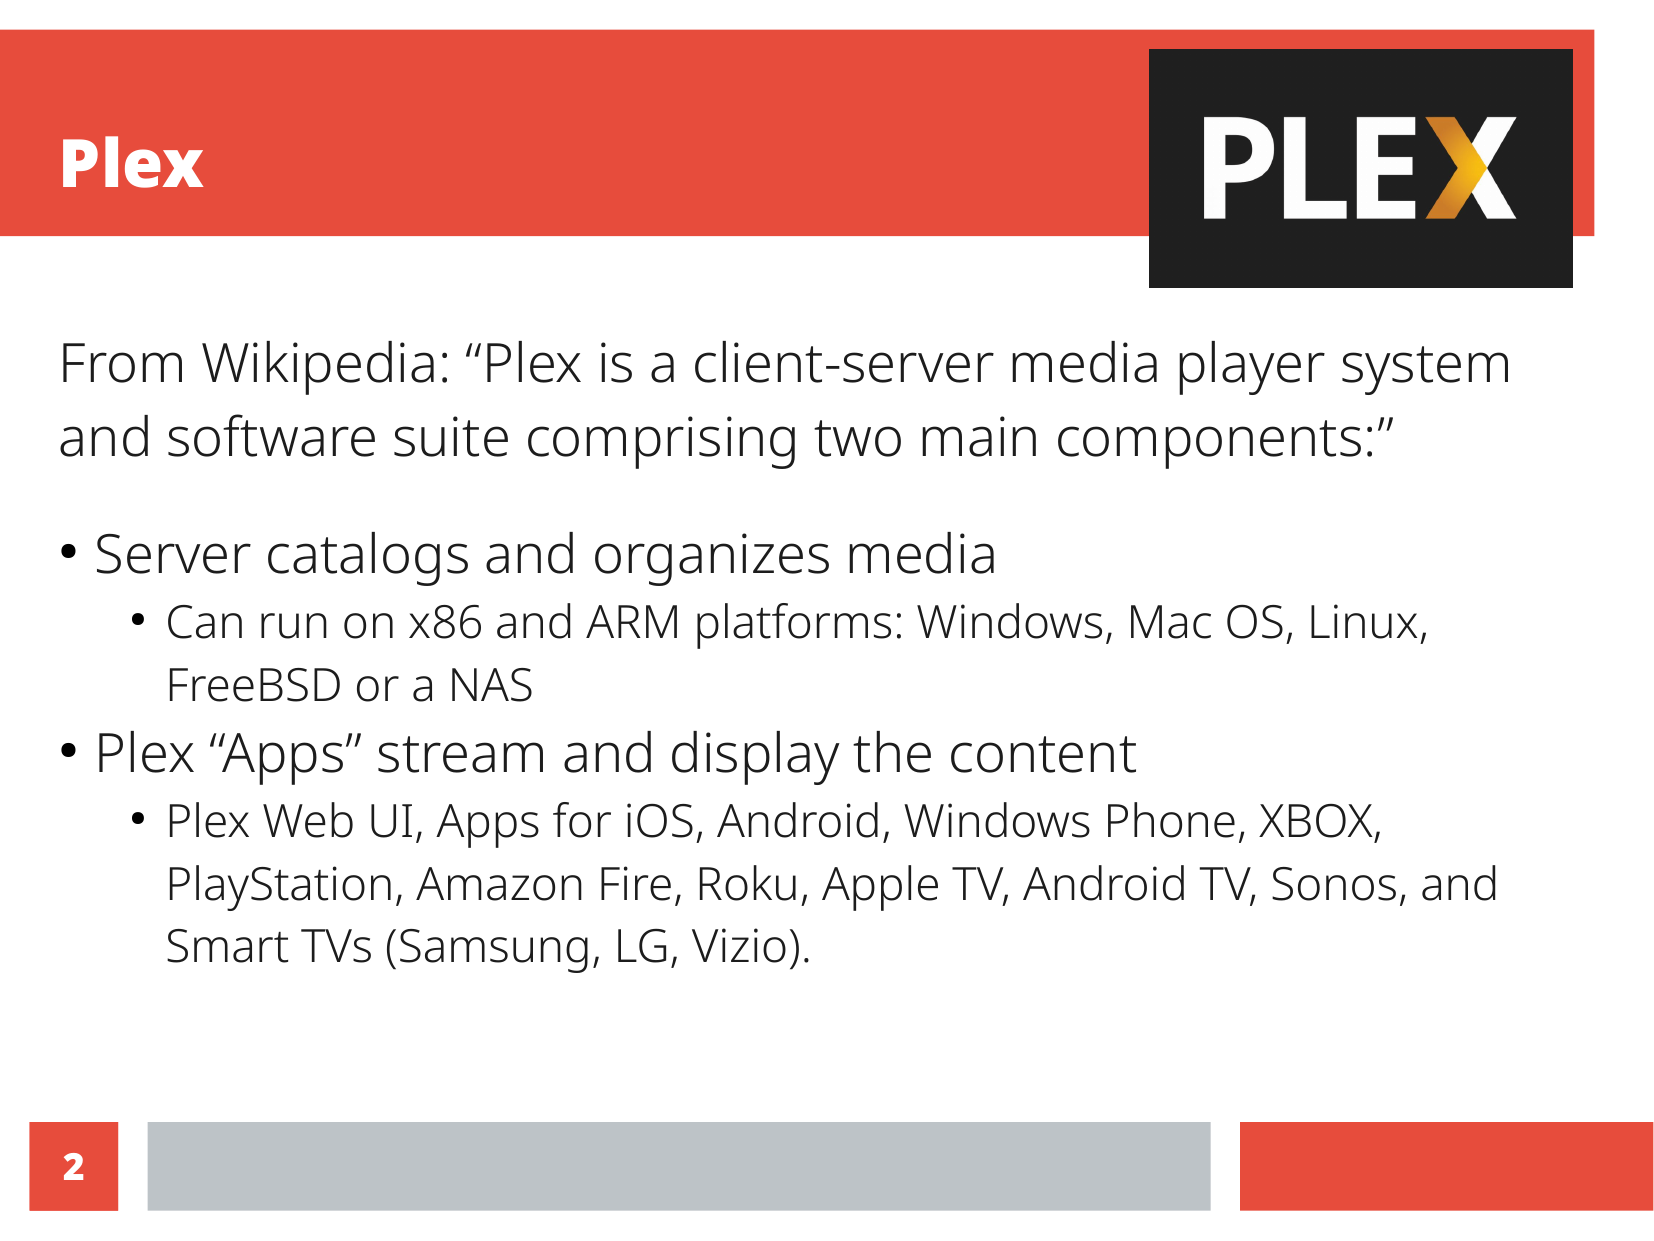

# Plex
From Wikipedia: “Plex is a client-server media player system and software suite comprising two main components:”
Server catalogs and organizes media
Can run on x86 and ARM platforms: Windows, Mac OS, Linux, FreeBSD or a NAS
Plex “Apps” stream and display the content
Plex Web UI, Apps for iOS, Android, Windows Phone, XBOX, PlayStation, Amazon Fire, Roku, Apple TV, Android TV, Sonos, and Smart TVs (Samsung, LG, Vizio).
2